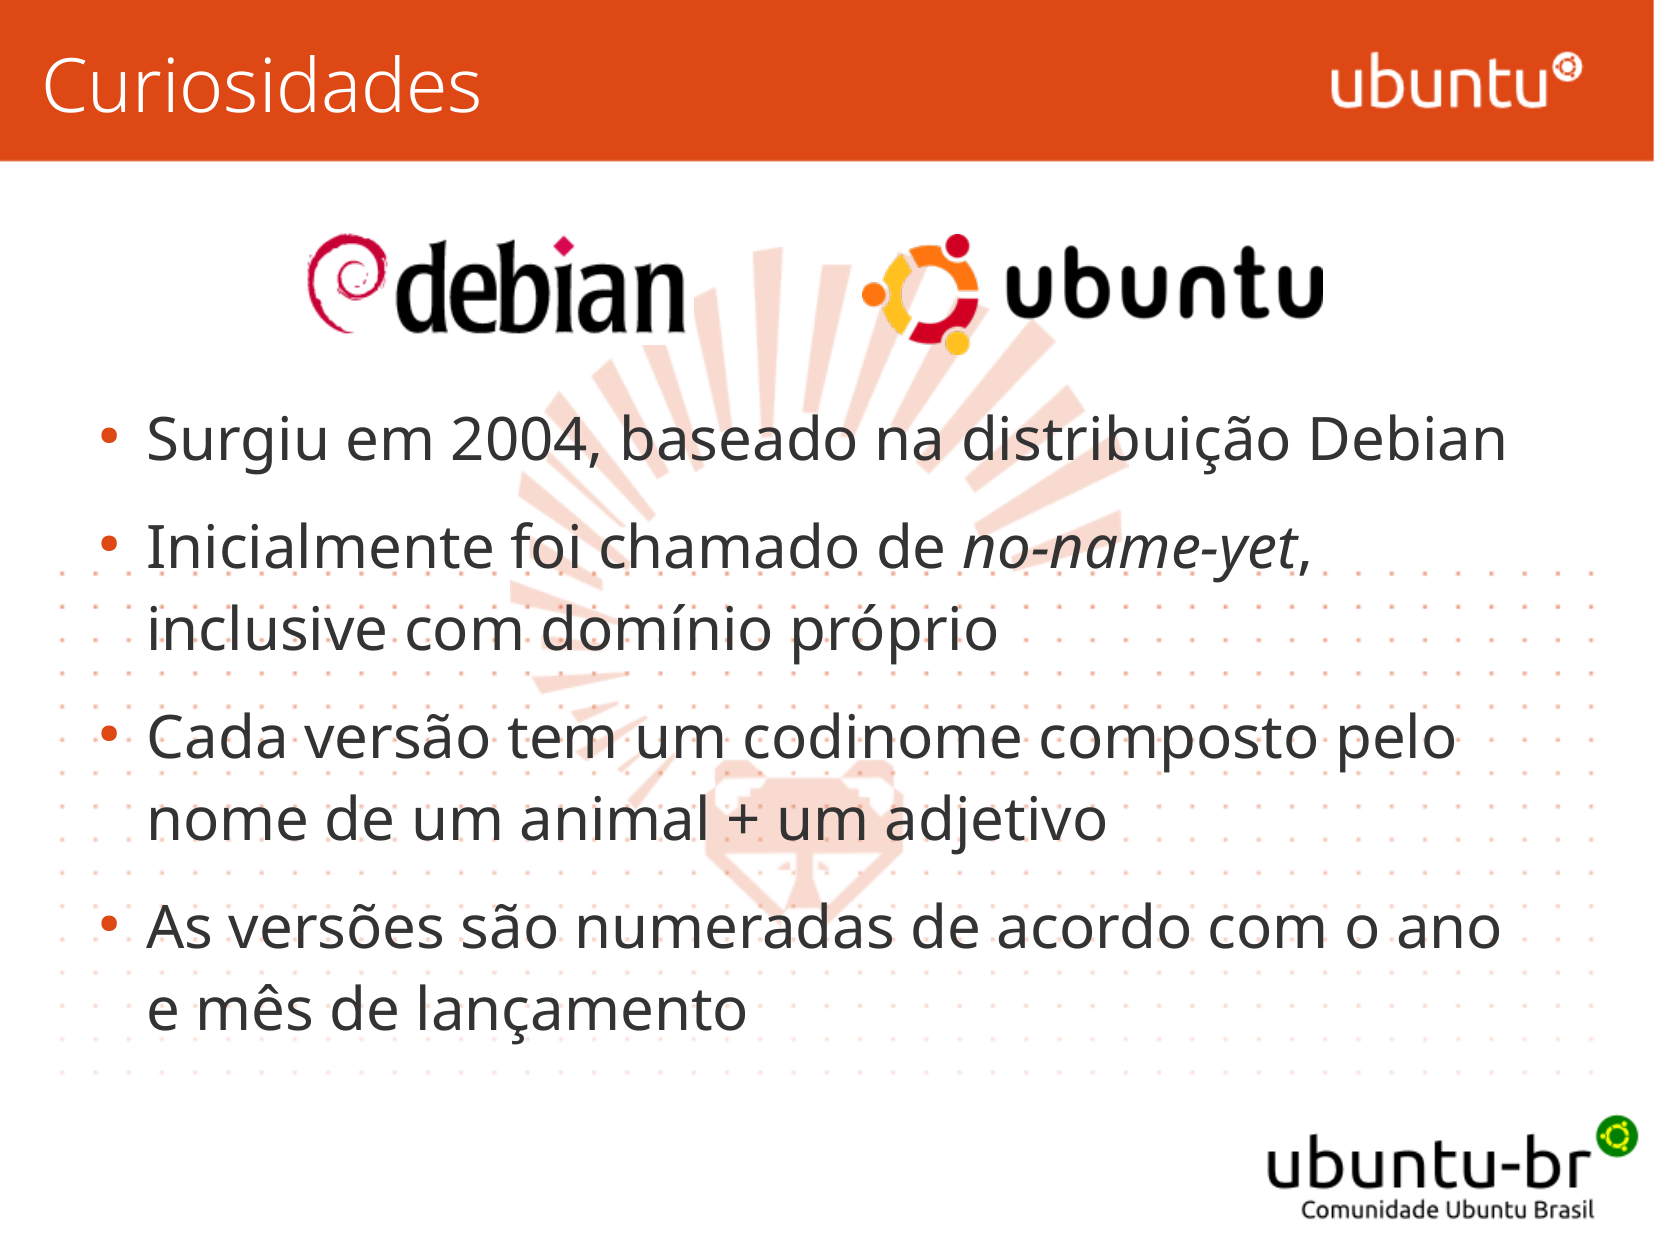

# Curiosidades
Surgiu em 2004, baseado na distribuição Debian
Inicialmente foi chamado de no-name-yet, inclusive com domínio próprio
Cada versão tem um codinome composto pelo nome de um animal + um adjetivo
As versões são numeradas de acordo com o ano e mês de lançamento